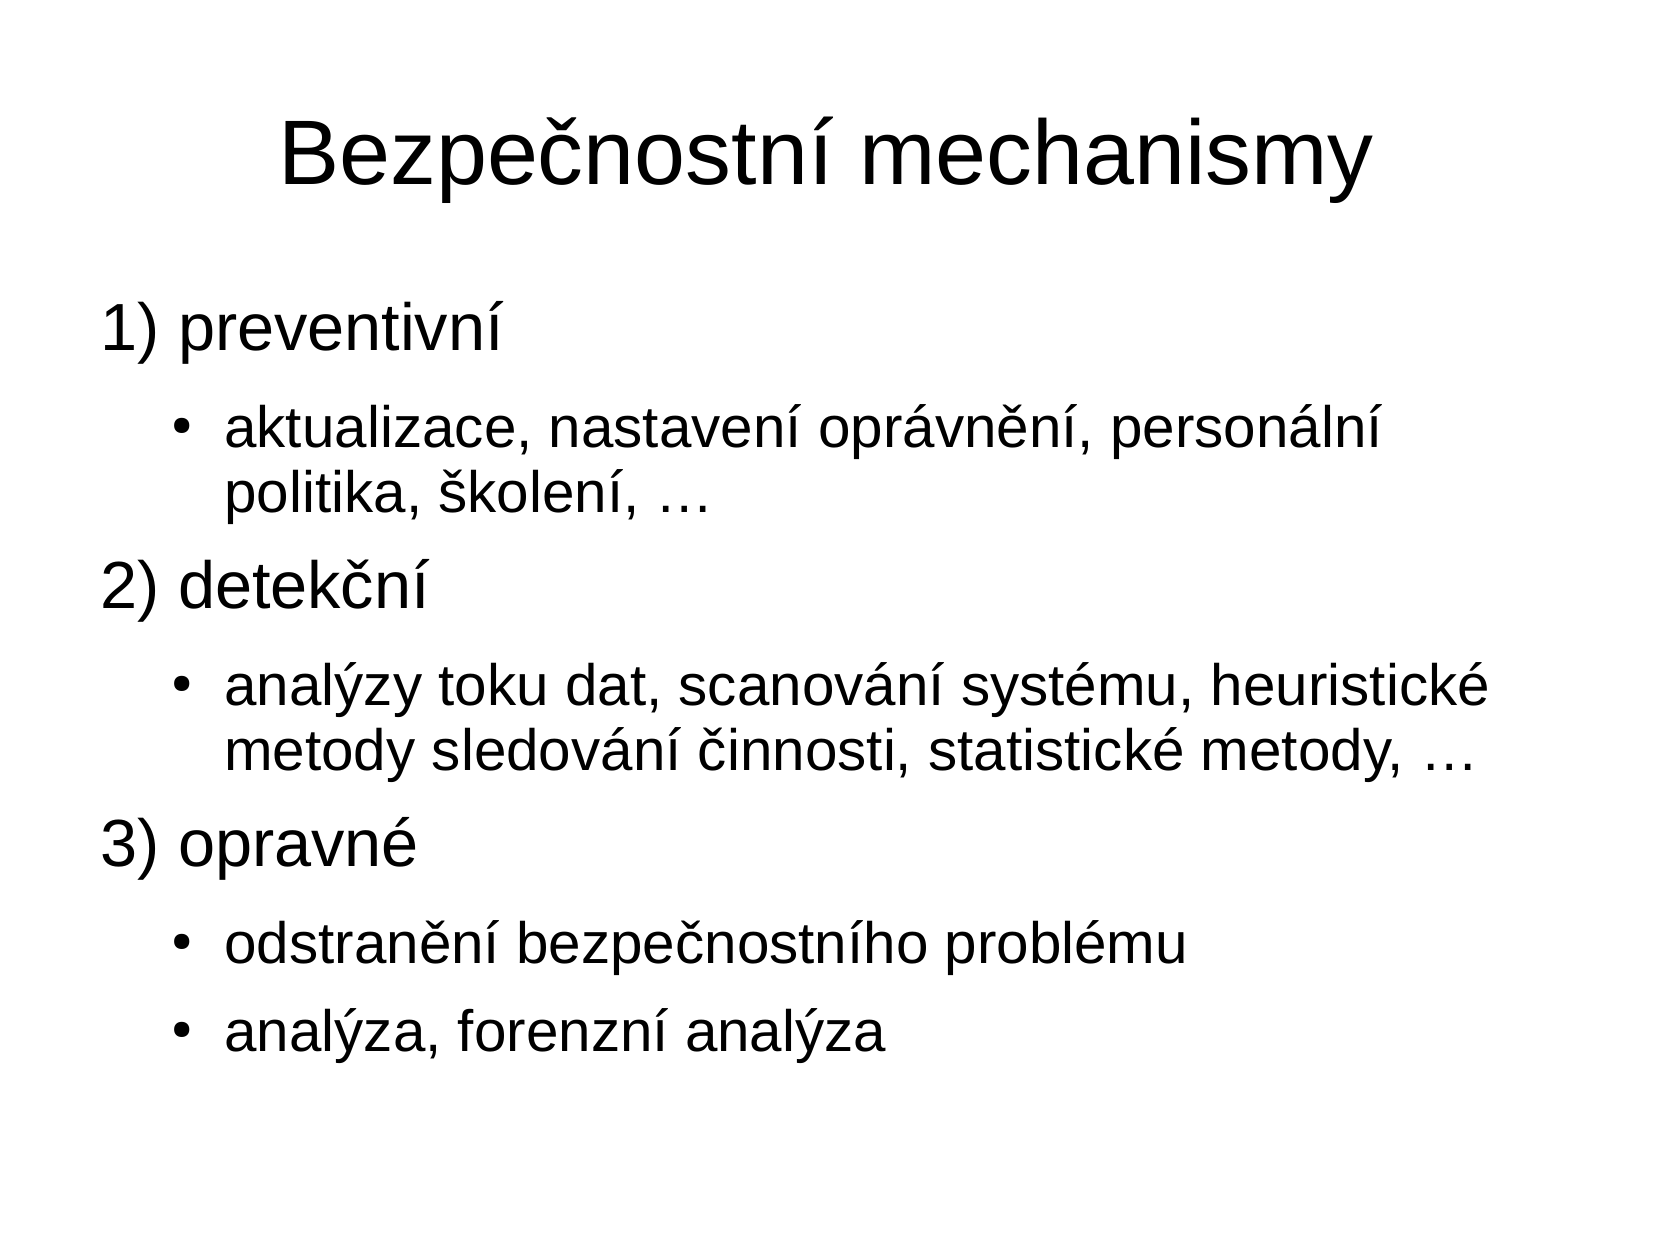

# Bezpečnostní mechanismy
 preventivní
aktualizace, nastavení oprávnění, personální politika, školení, …
 detekční
analýzy toku dat, scanování systému, heuristické metody sledování činnosti, statistické metody, …
 opravné
odstranění bezpečnostního problému
analýza, forenzní analýza